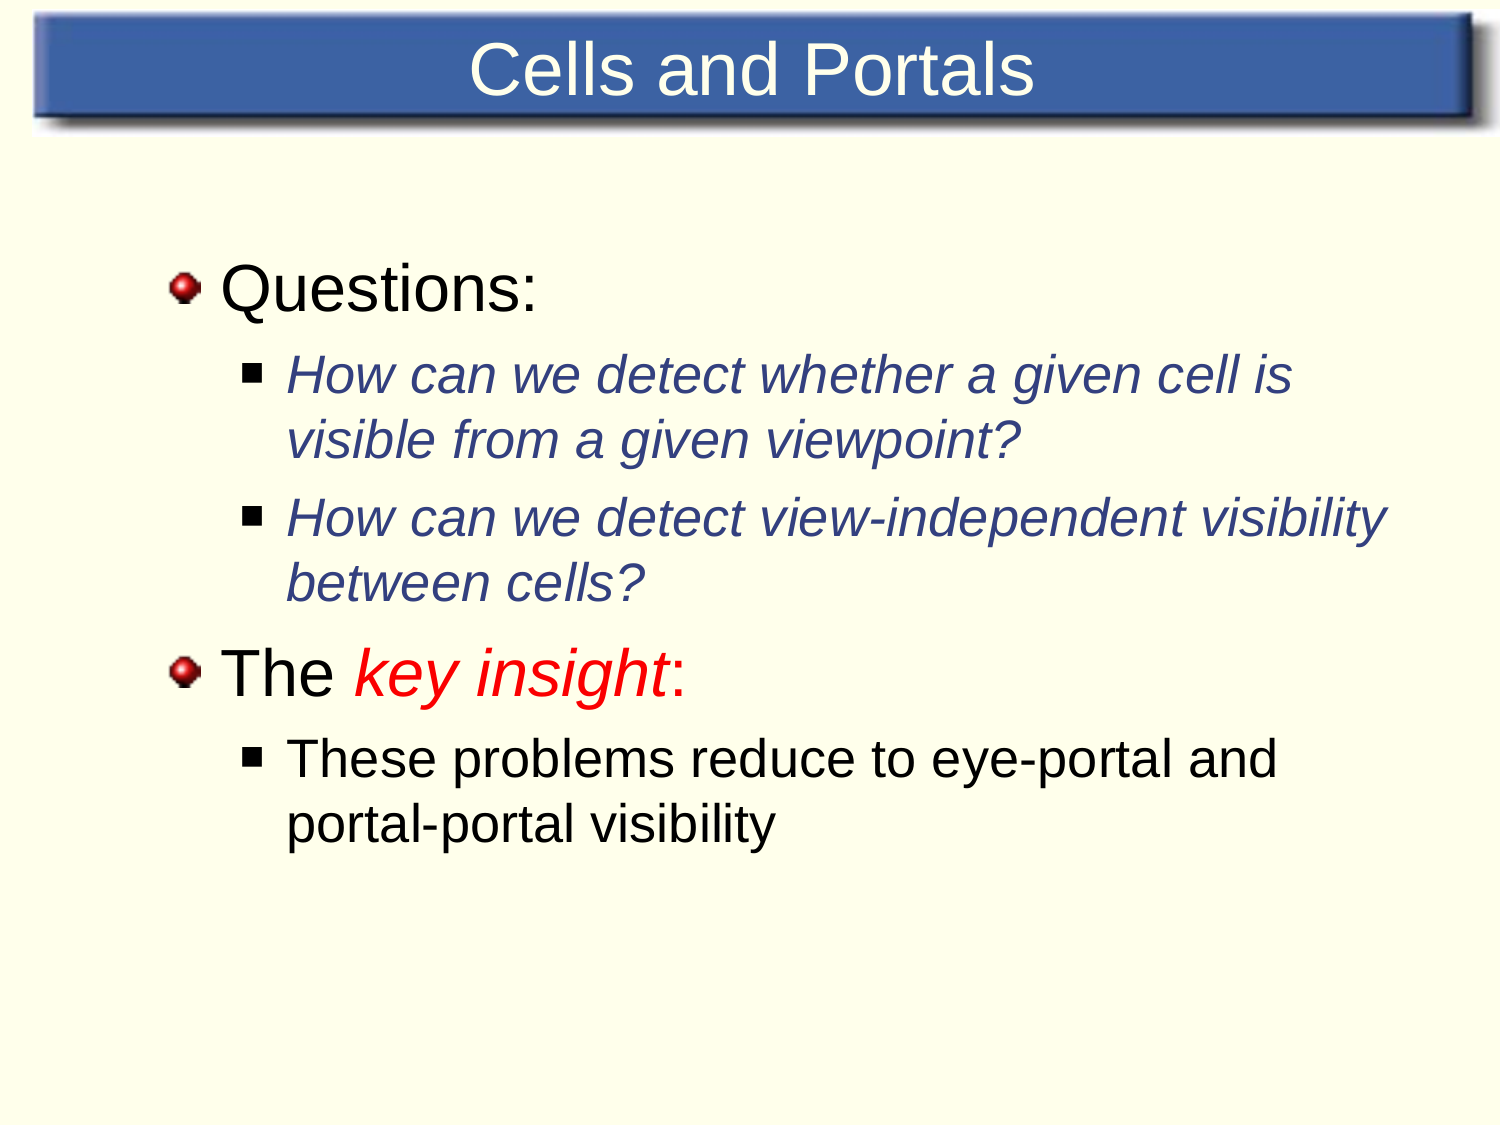

# Cells and Portals
Questions:
How can we detect whether a given cell is visible from a given viewpoint?
How can we detect view-independent visibility between cells?
The key insight:
These problems reduce to eye-portal and portal-portal visibility